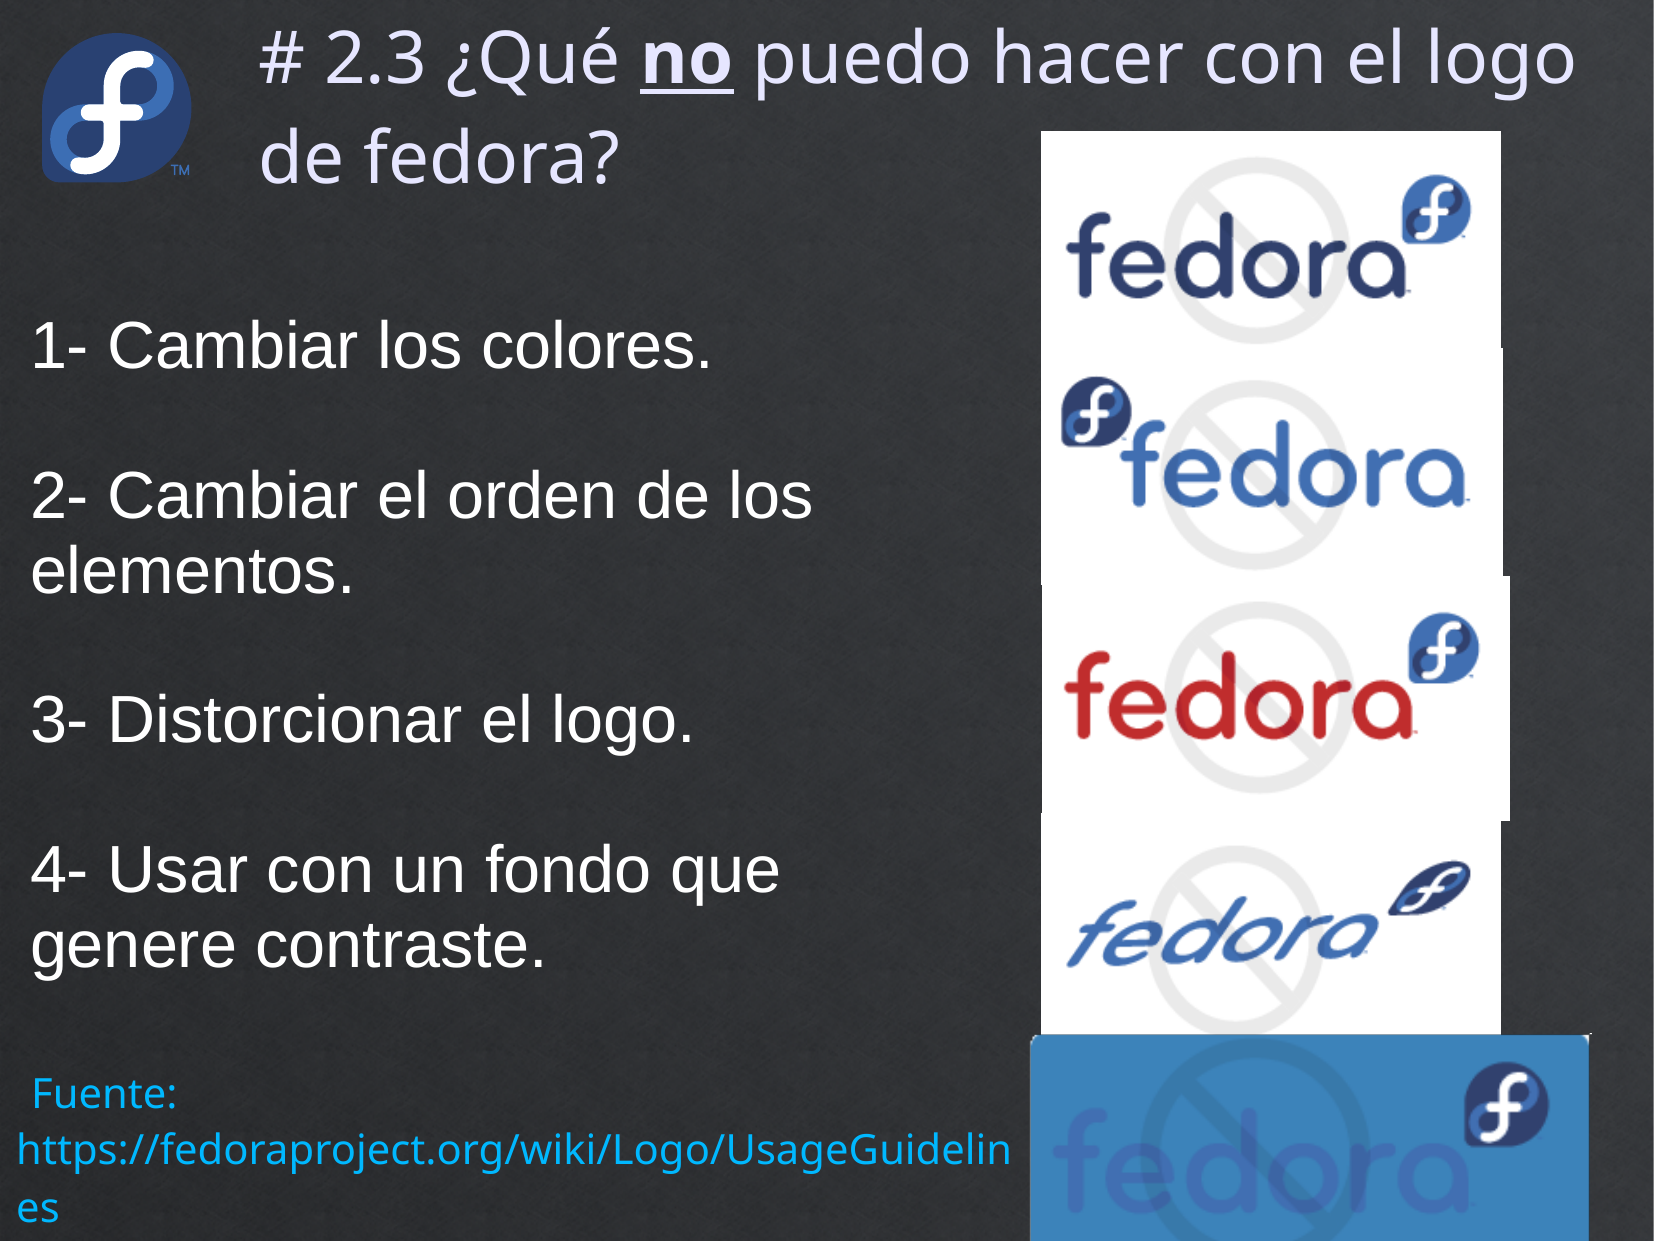

# # 2.3 ¿Qué no puedo hacer con el logo de fedora?
1- Cambiar los colores.
2- Cambiar el orden de los elementos.
3- Distorcionar el logo.
4- Usar con un fondo que genere contraste.
Fuente: https://fedoraproject.org/wiki/Logo/UsageGuidelines